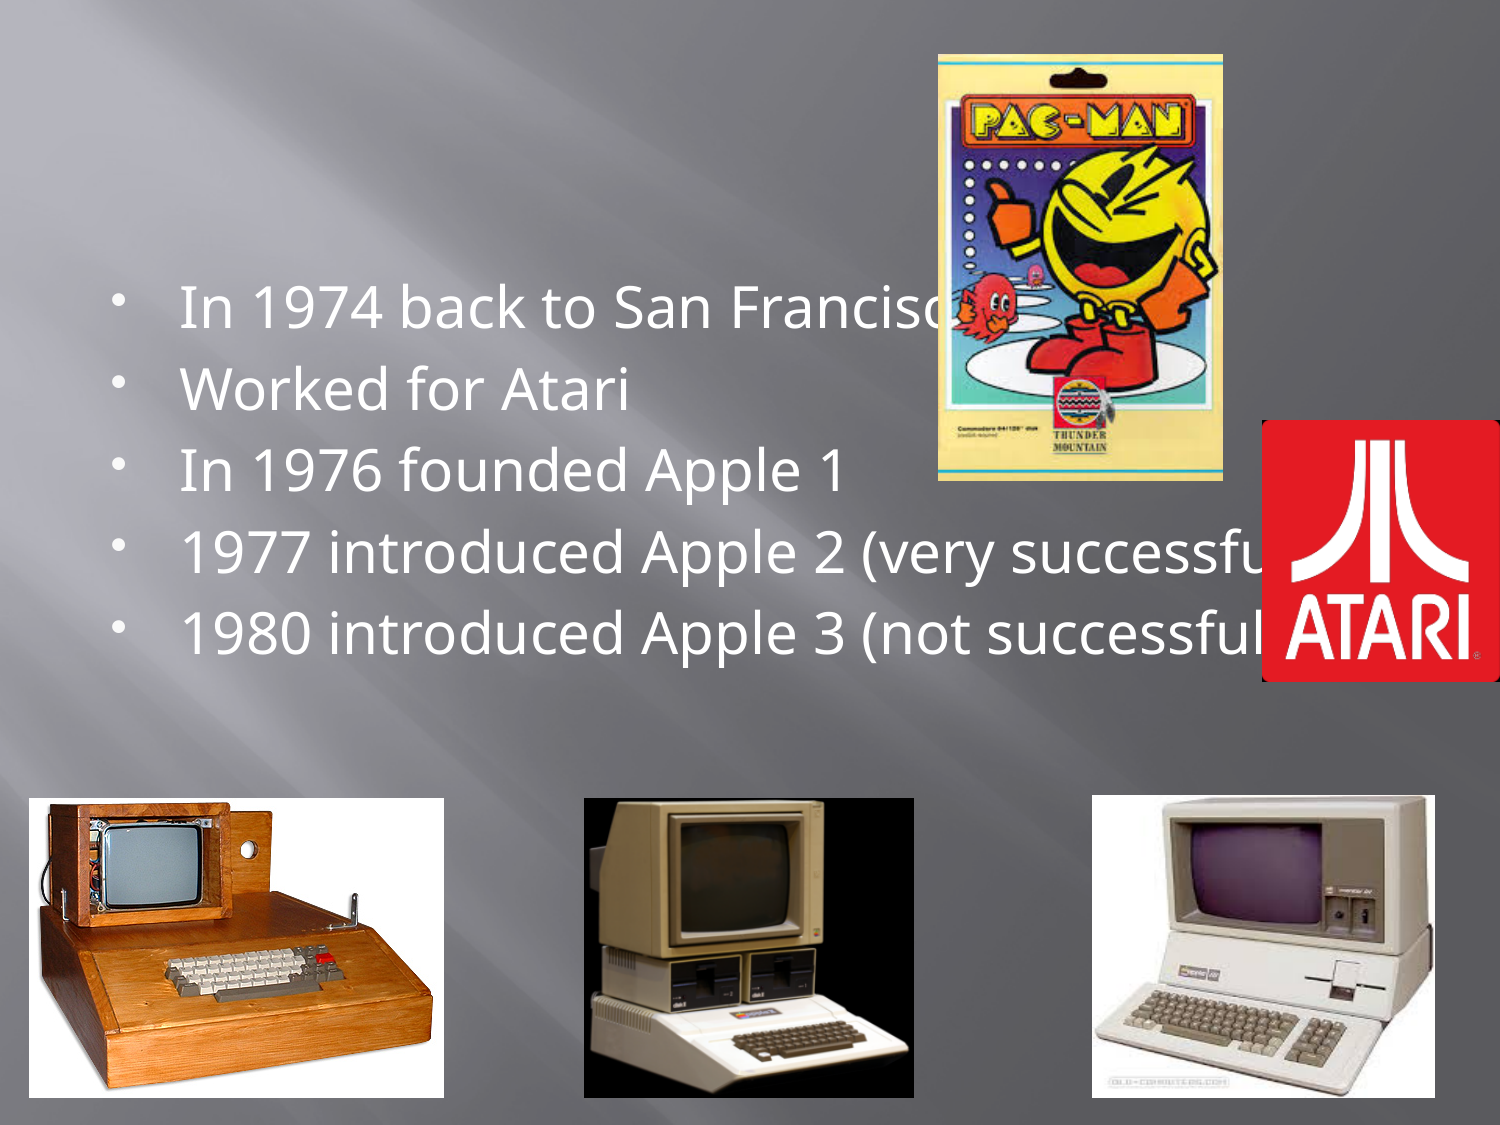

#
In 1974 back to San Francisco
Worked for Atari
In 1976 founded Apple 1
1977 introduced Apple 2 (very successful)
1980 introduced Apple 3 (not successful)